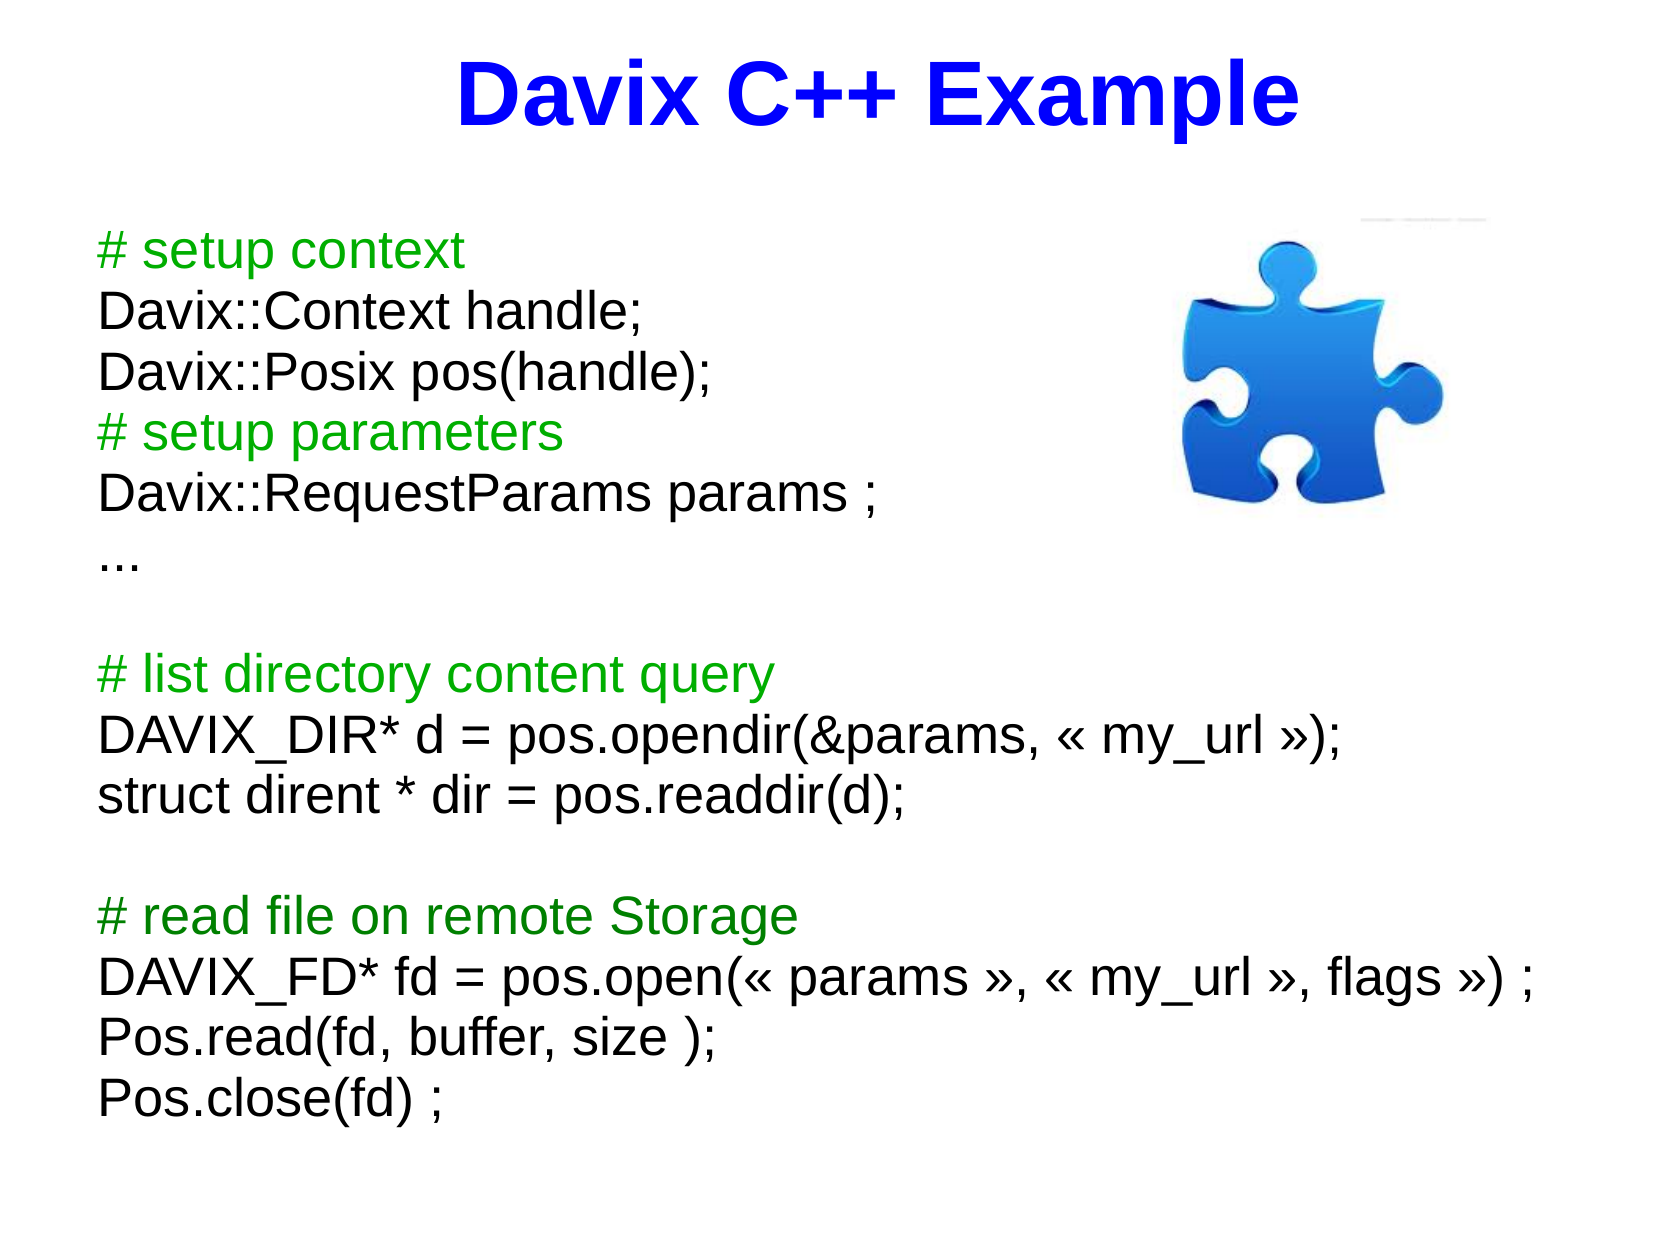

Davix C++ Example
# setup context
Davix::Context handle;
Davix::Posix pos(handle);
# setup parameters
Davix::RequestParams params ;
...
# list directory content query
DAVIX_DIR* d = pos.opendir(&params, « my_url »);
struct dirent * dir = pos.readdir(d);
# read file on remote Storage
DAVIX_FD* fd = pos.open(« params », « my_url », flags ») ;
Pos.read(fd, buffer, size );
Pos.close(fd) ;